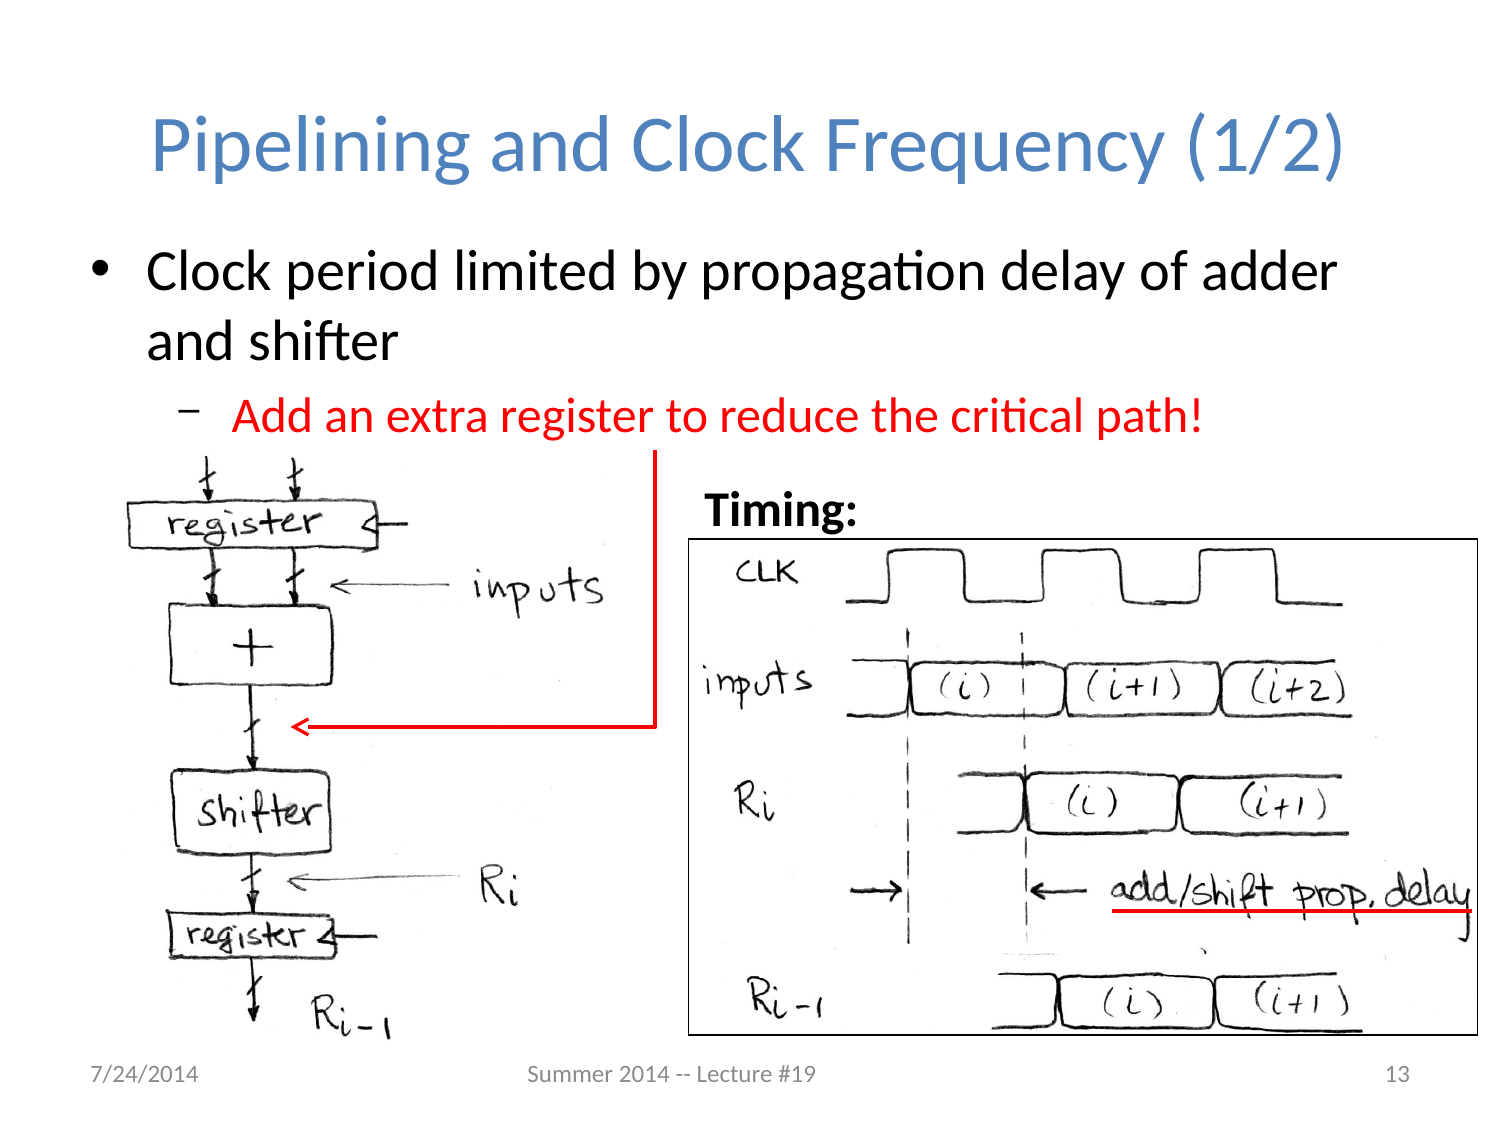

# Pipelining and Clock Frequency (1/2)
Clock period limited by propagation delay of adder and shifter
Add an extra register to reduce the critical path!
Timing:
7/24/2014
Summer 2014 -- Lecture #19